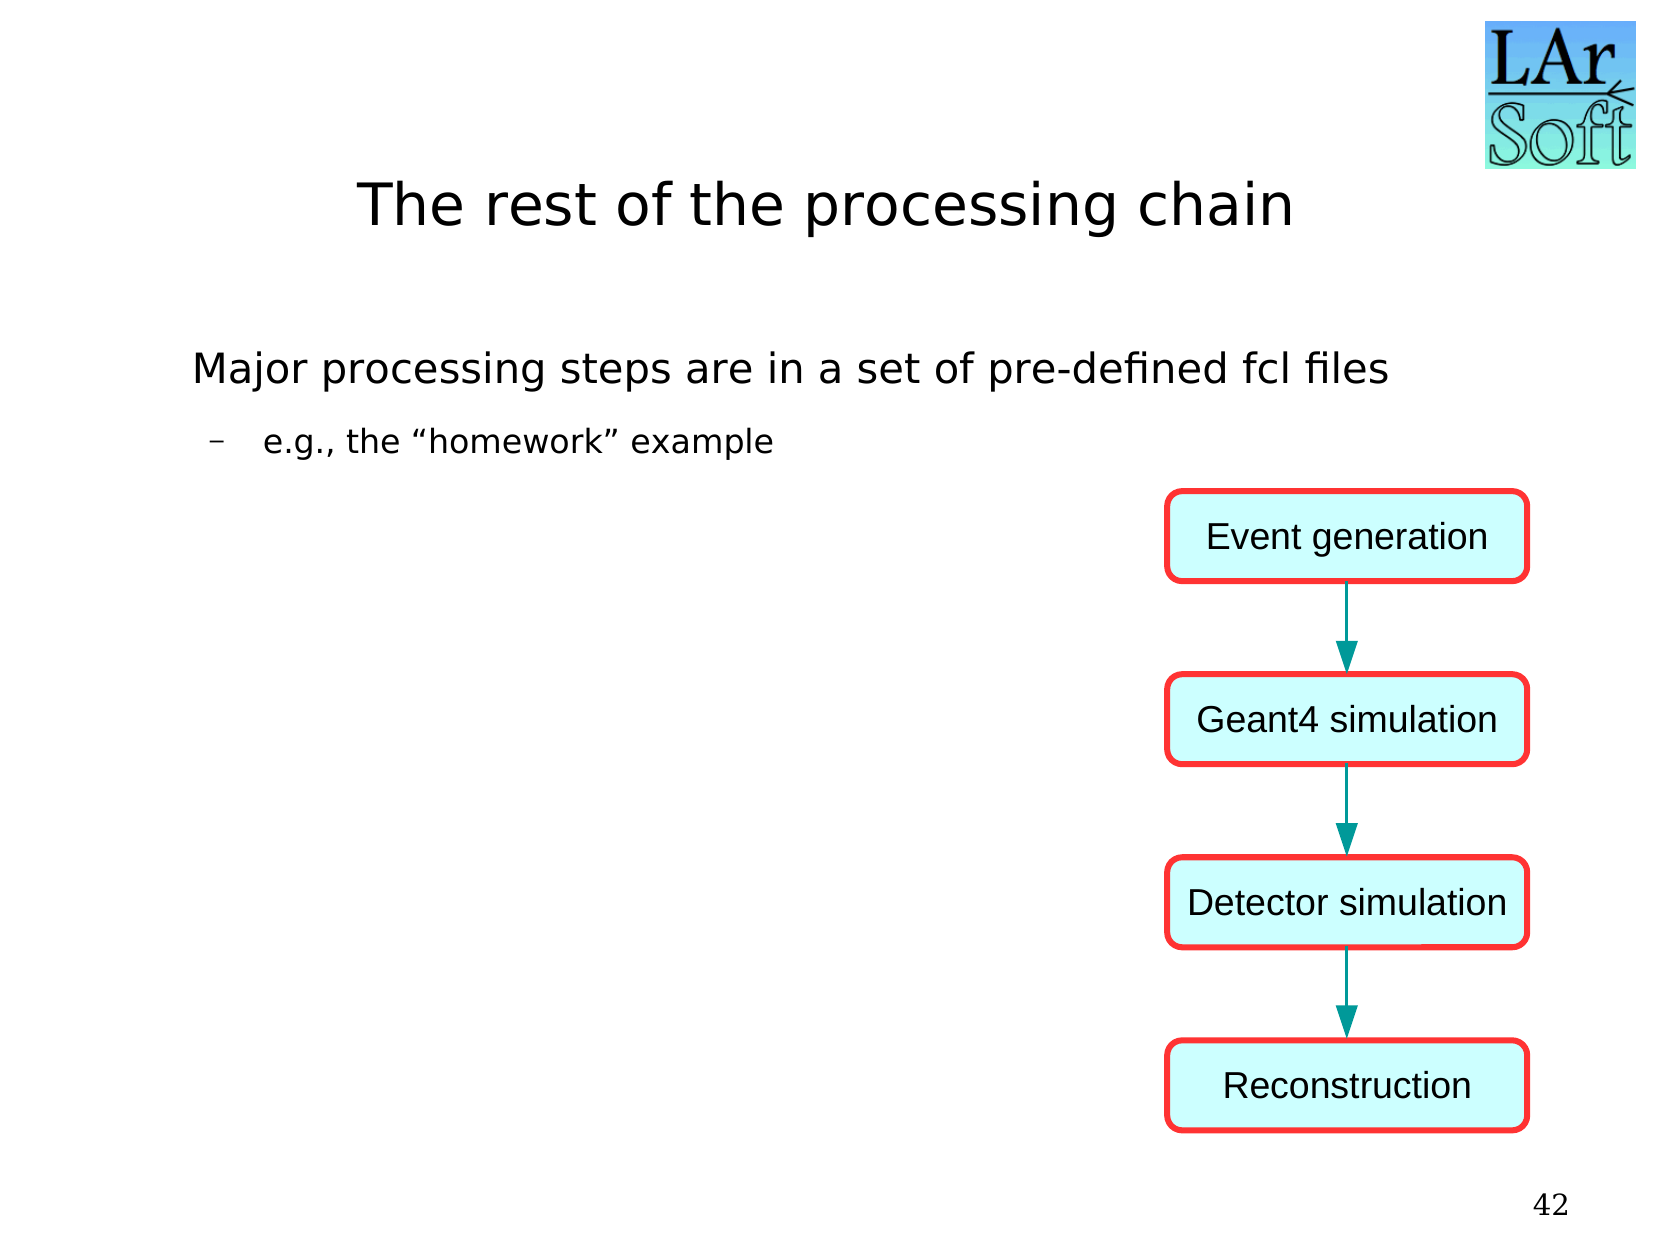

# The rest of the processing chain
Major processing steps are in a set of pre-defined fcl files
e.g., the “homework” example
Event generation
Geant4 simulation
Detector simulation
Reconstruction
42